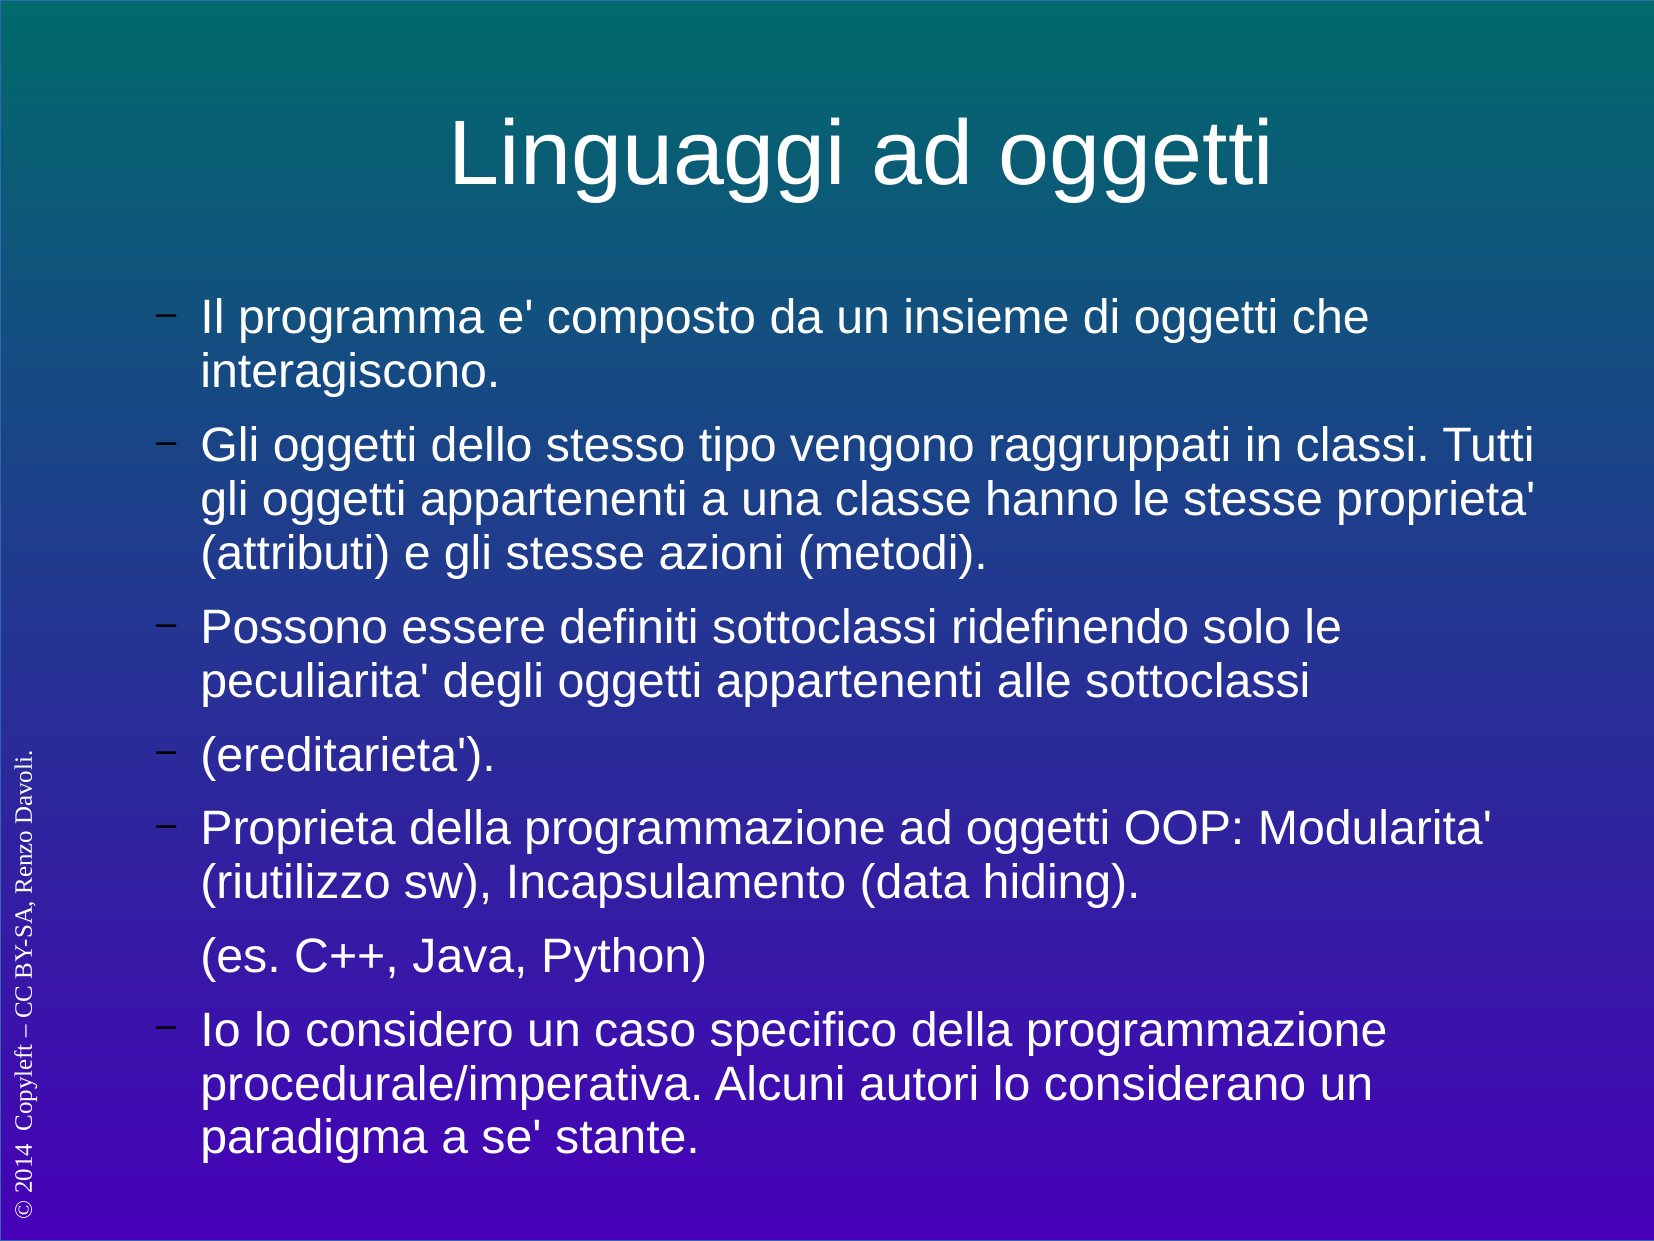

# Linguaggi ad oggetti
Il programma e' composto da un insieme di oggetti che interagiscono.
Gli oggetti dello stesso tipo vengono raggruppati in classi. Tutti gli oggetti appartenenti a una classe hanno le stesse proprieta' (attributi) e gli stesse azioni (metodi).
Possono essere definiti sottoclassi ridefinendo solo le peculiarita' degli oggetti appartenenti alle sottoclassi
(ereditarieta').
Proprieta della programmazione ad oggetti OOP: Modularita' (riutilizzo sw), Incapsulamento (data hiding).
(es. C++, Java, Python)
Io lo considero un caso specifico della programmazione procedurale/imperativa. Alcuni autori lo considerano un paradigma a se' stante.